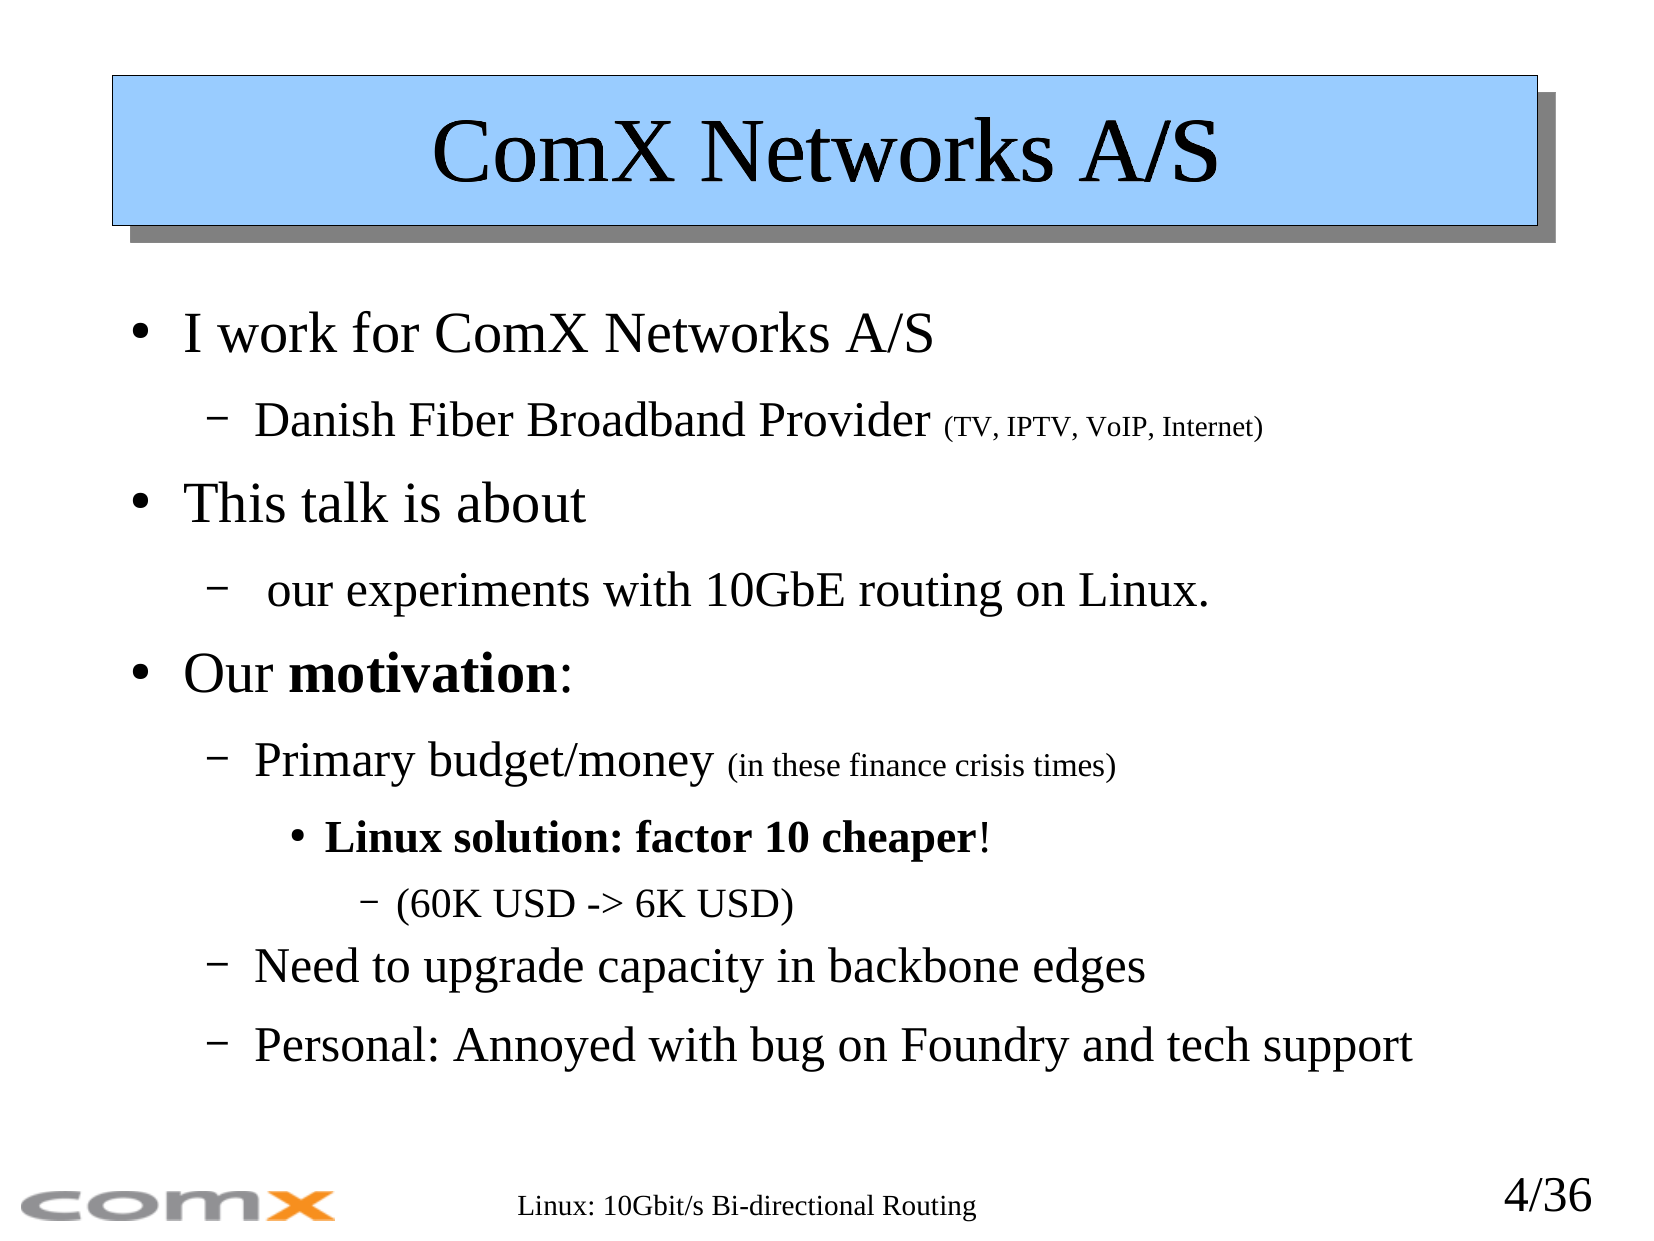

# ComX Networks A/S
I work for ComX Networks A/S
Danish Fiber Broadband Provider (TV, IPTV, VoIP, Internet)
This talk is about
 our experiments with 10GbE routing on Linux.
Our motivation:
Primary budget/money (in these finance crisis times)
Linux solution: factor 10 cheaper!
(60K USD -> 6K USD)
Need to upgrade capacity in backbone edges
Personal: Annoyed with bug on Foundry and tech support